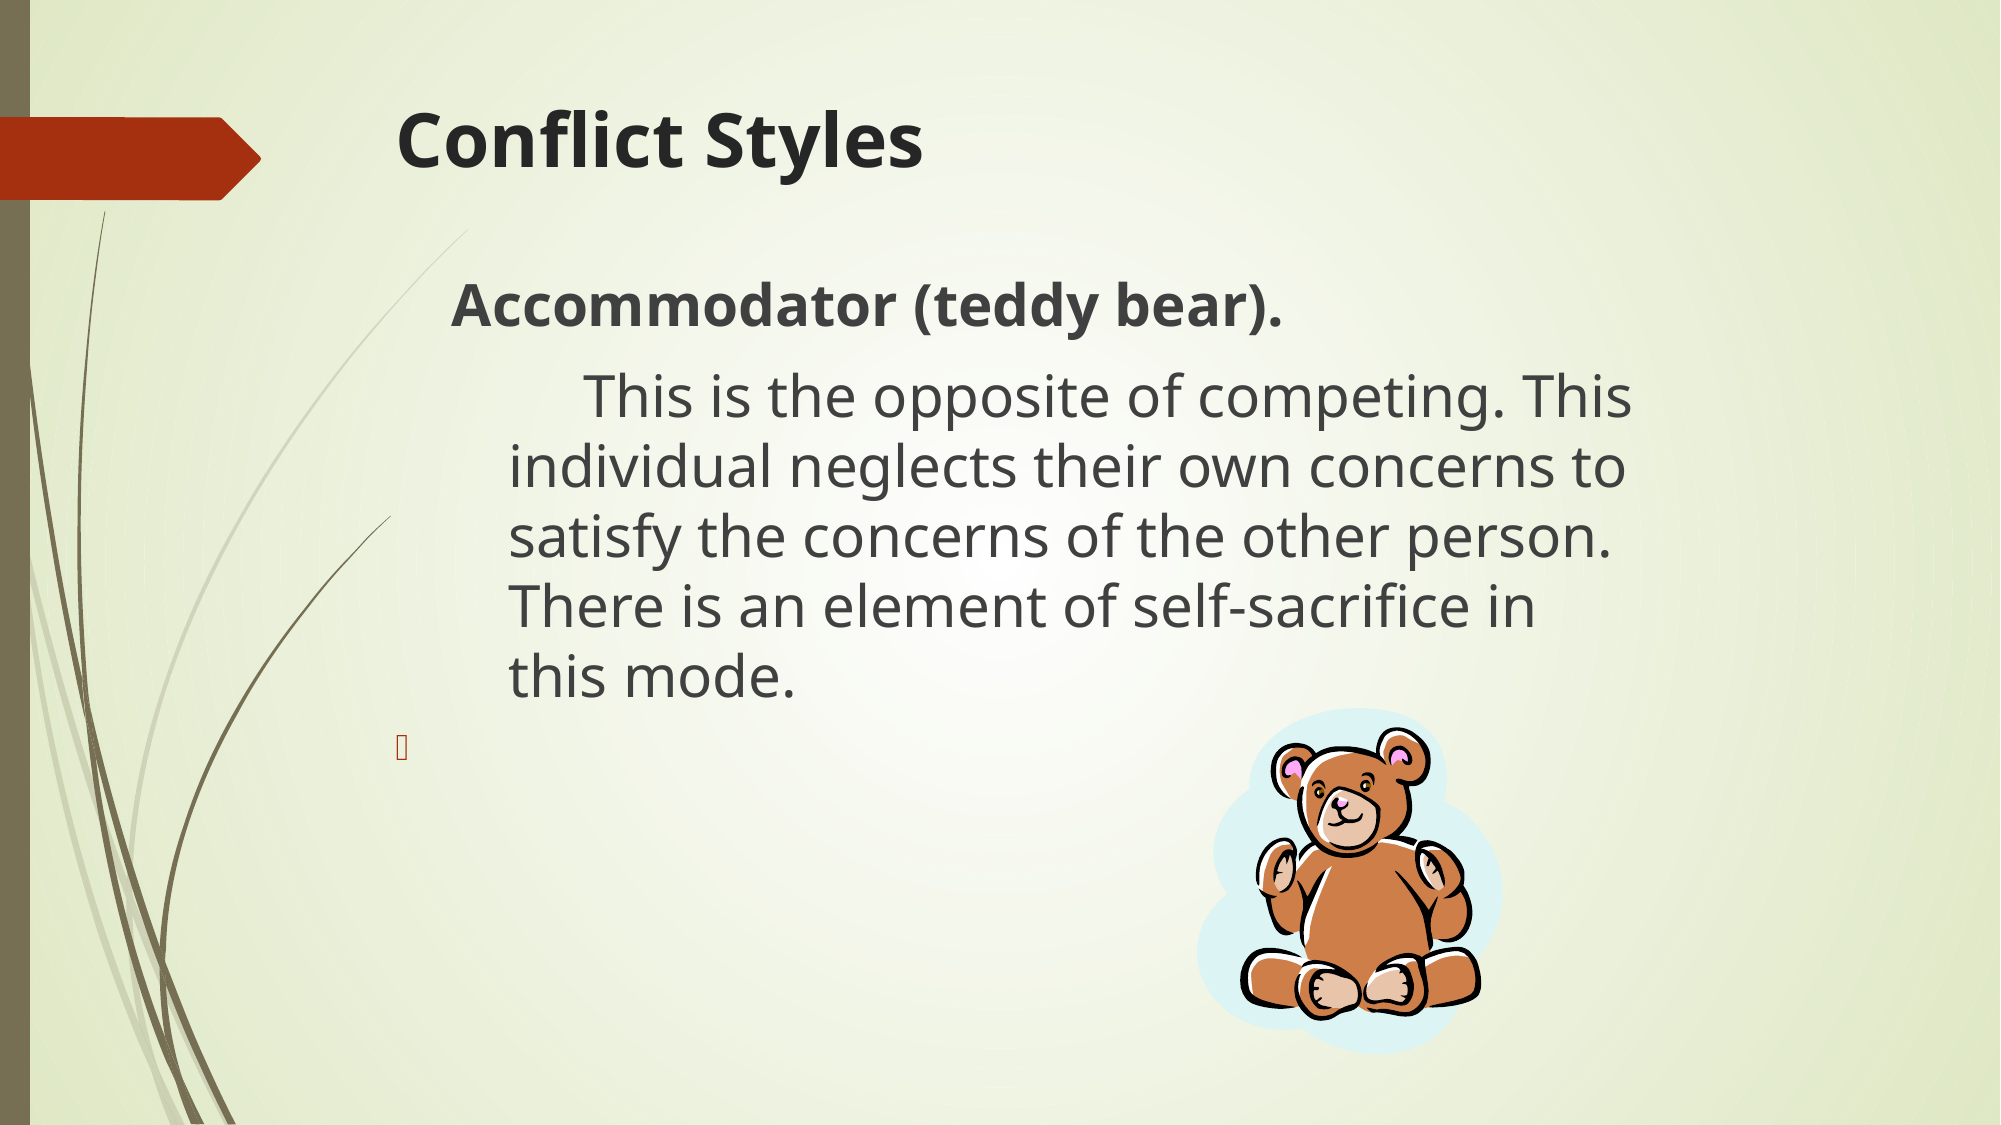

# Conflict Styles
Accommodator (teddy bear).
	This is the opposite of competing. This individual neglects their own concerns to satisfy the concerns of the other person. There is an element of self-sacrifice in this mode.